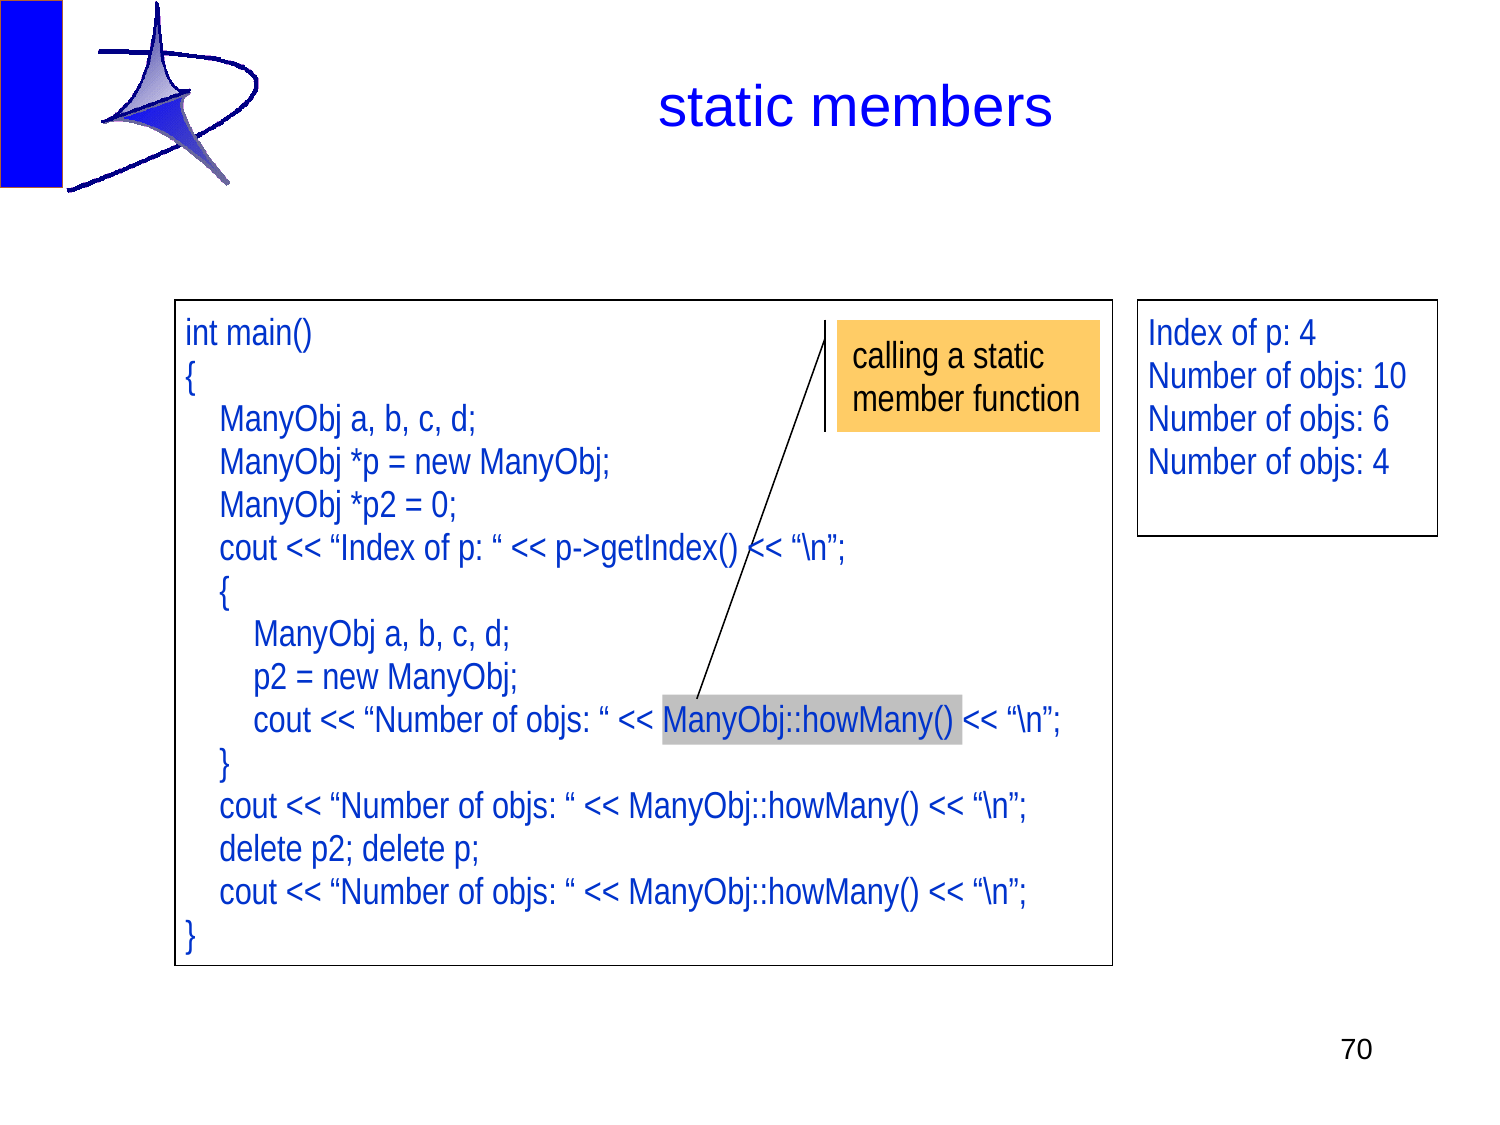

# static members
int main()
{
 ManyObj a, b, c, d;
 ManyObj *p = new ManyObj;
 ManyObj *p2 = 0;
 cout << “Index of p: “ << p->getIndex() << “\n”;
 {
 ManyObj a, b, c, d;
 p2 = new ManyObj;
 cout << “Number of objs: “ << ManyObj::howMany() << “\n”;
 }
 cout << “Number of objs: “ << ManyObj::howMany() << “\n”;
 delete p2; delete p;
 cout << “Number of objs: “ << ManyObj::howMany() << “\n”;
}
Index of p: 4
Number of objs: 10
Number of objs: 6
Number of objs: 4
calling a static
member function
70